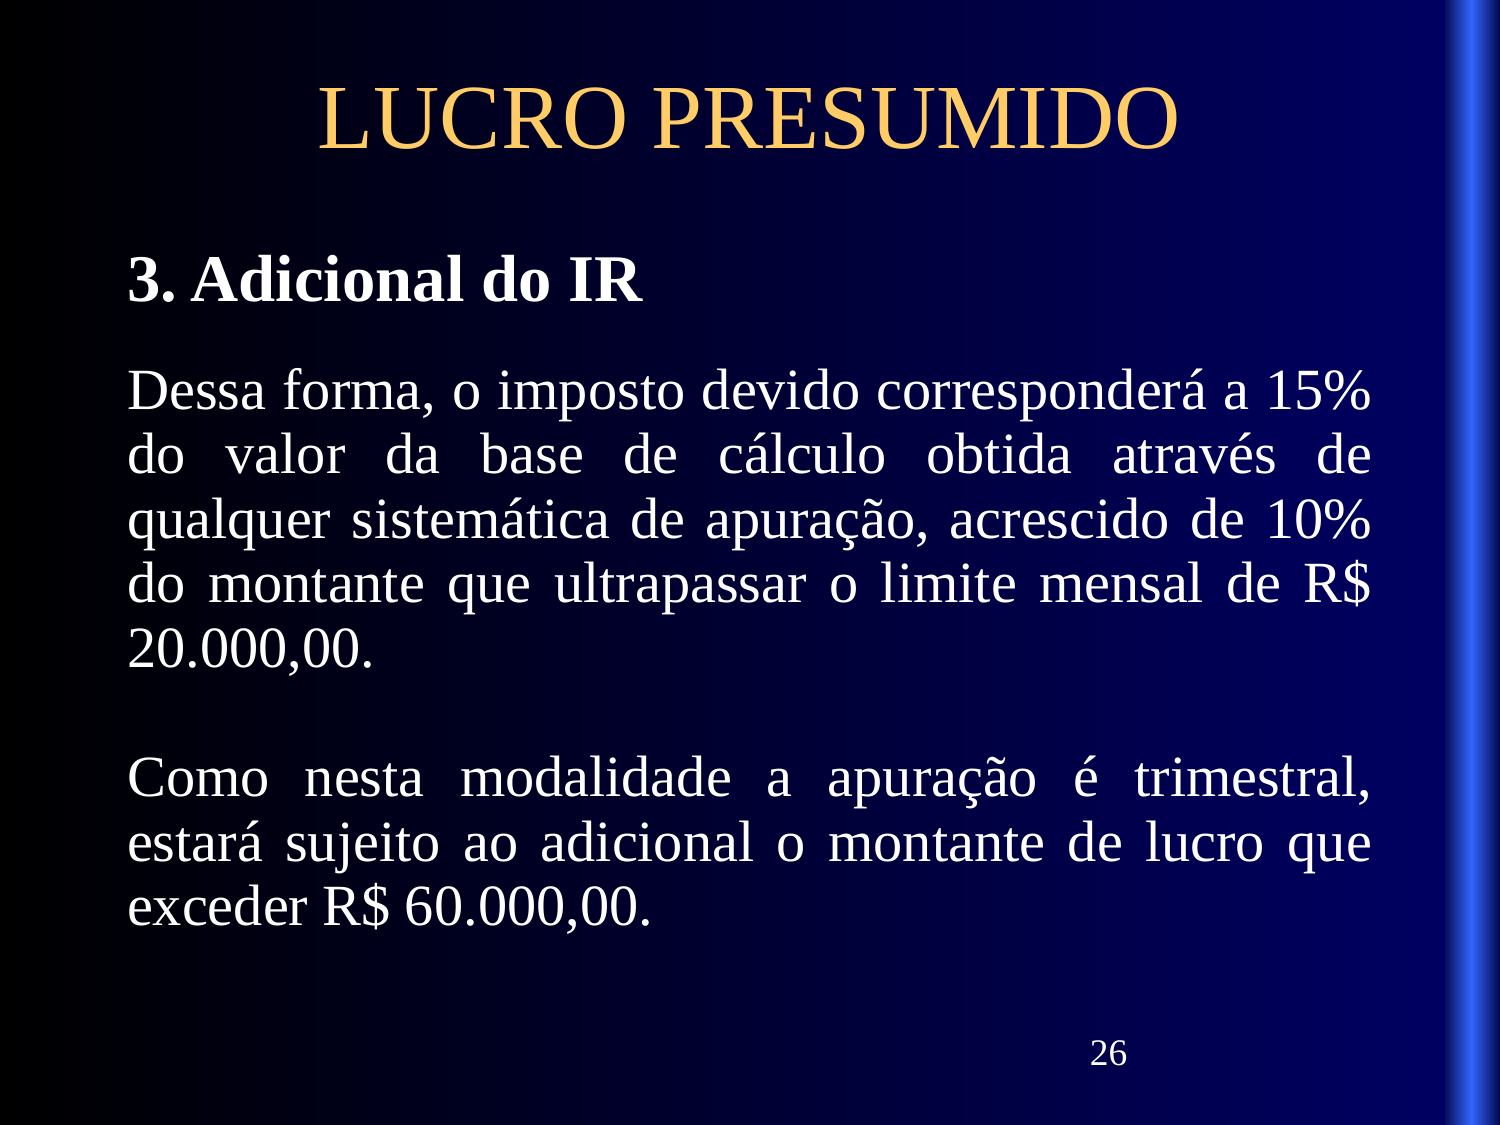

LUCRO PRESUMIDO
3. Adicional do IR
Dessa forma, o imposto devido corresponderá a 15% do valor da base de cálculo obtida através de qualquer sistemática de apuração, acrescido de 10% do montante que ultrapassar o limite mensal de R$ 20.000,00.
Como nesta modalidade a apuração é trimestral, estará sujeito ao adicional o montante de lucro que exceder R$ 60.000,00.